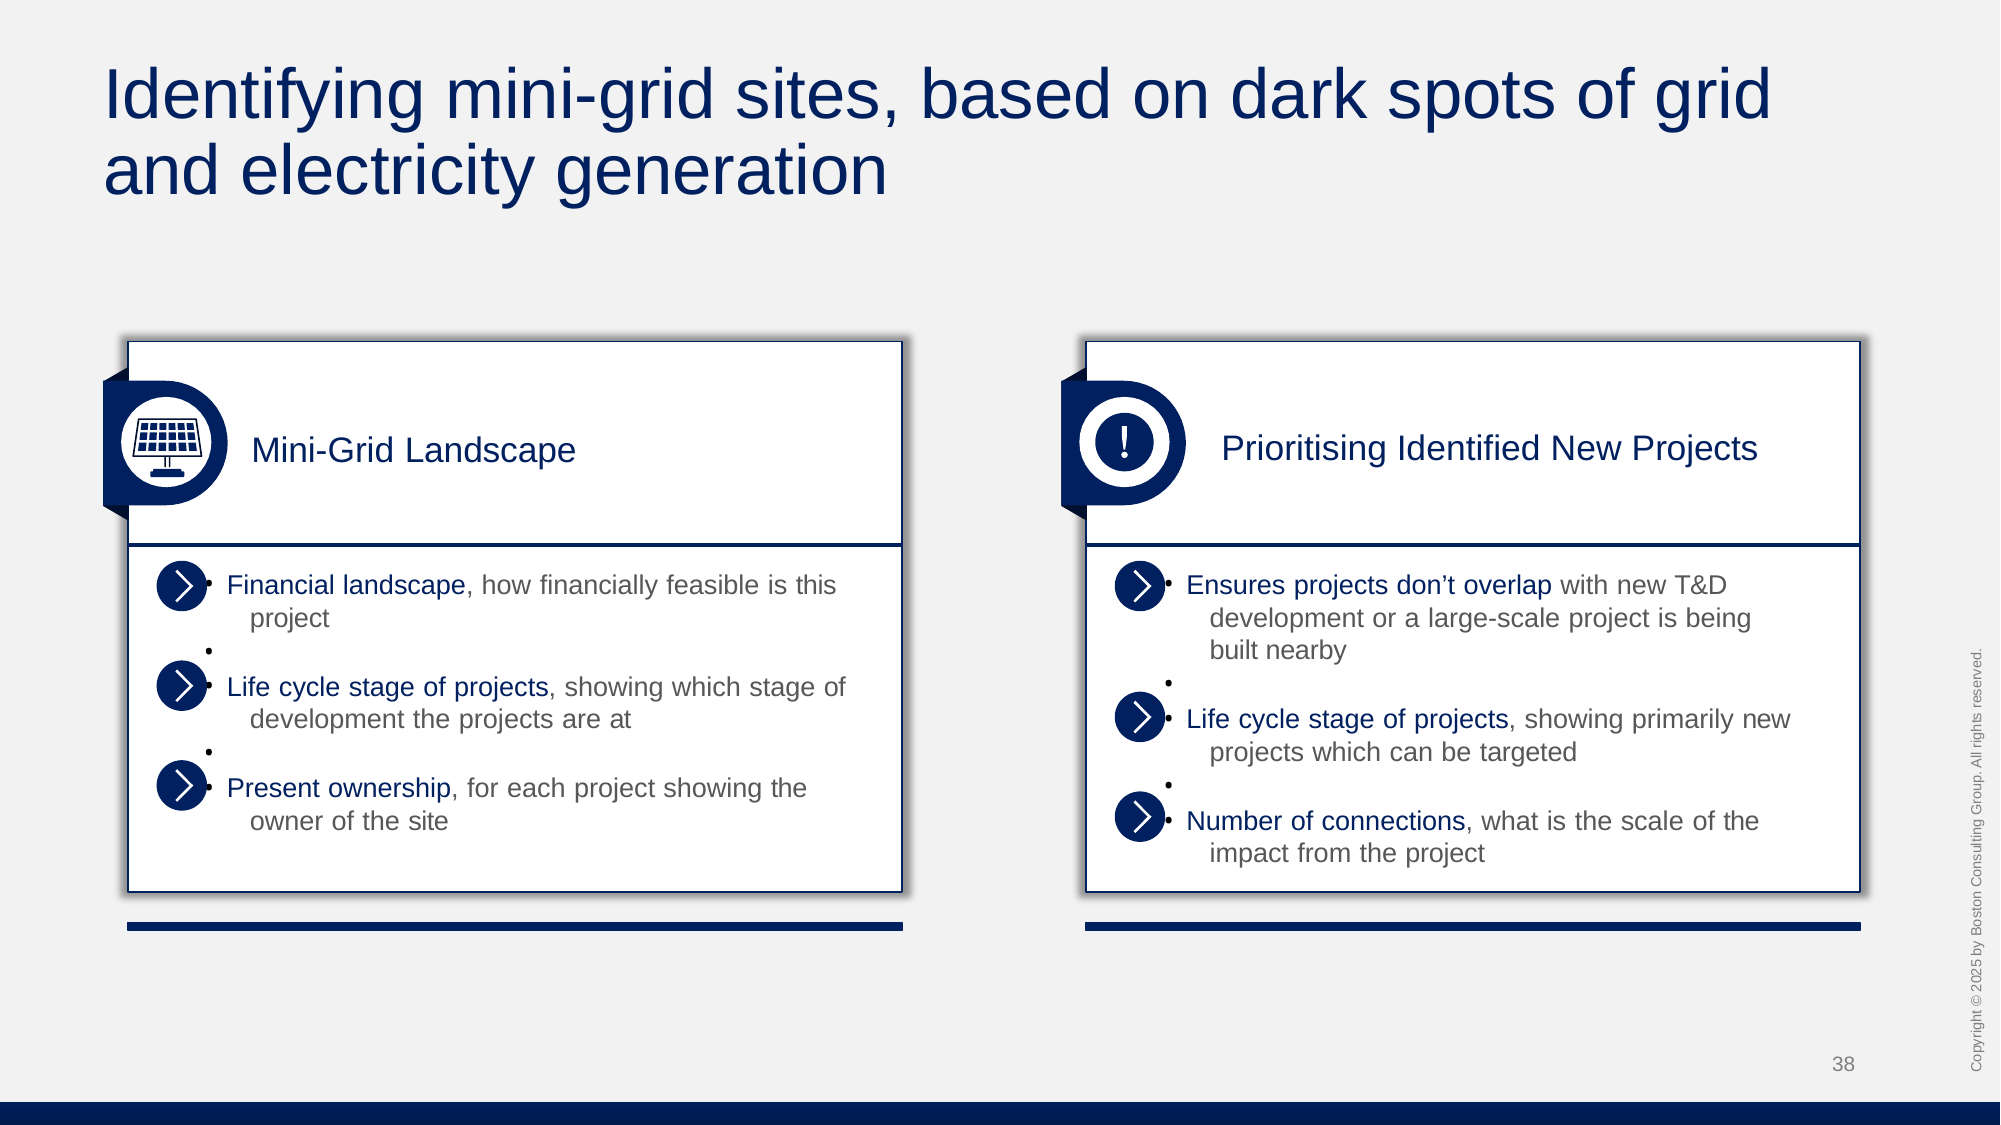

# Identifying mini-grid sites, based on dark spots of grid and electricity generation
Prioritising Identified New Projects
Mini-Grid Landscape
Financial landscape, how financially feasible is this project
Life cycle stage of projects, showing which stage of development the projects are at
Present ownership, for each project showing the owner of the site
Ensures projects don’t overlap with new T&D development or a large-scale project is being
built nearby
Life cycle stage of projects, showing primarily new projects which can be targeted
Number of connections, what is the scale of the impact from the project